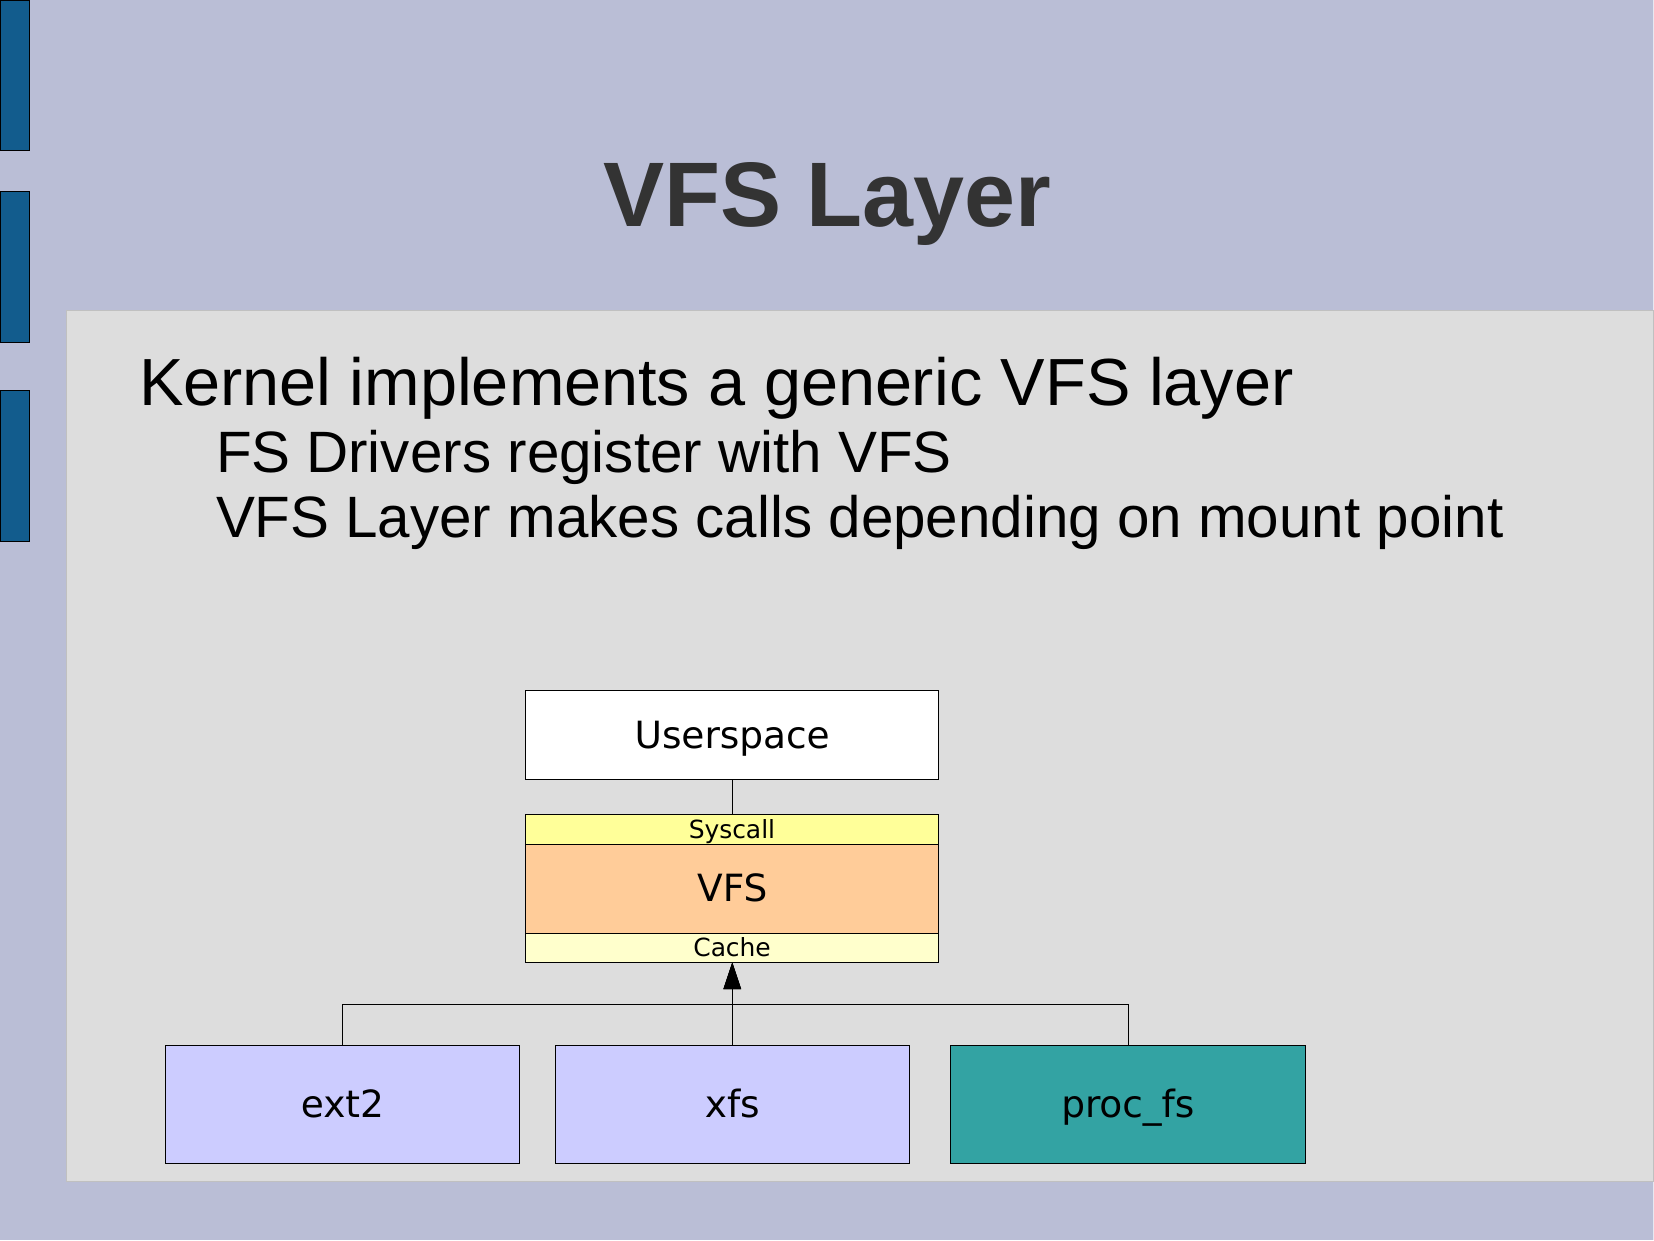

# VFS Layer
Kernel implements a generic VFS layer
FS Drivers register with VFS
VFS Layer makes calls depending on mount point
Userspace
Syscall
VFS
Cache
ext2
xfs
proc_fs